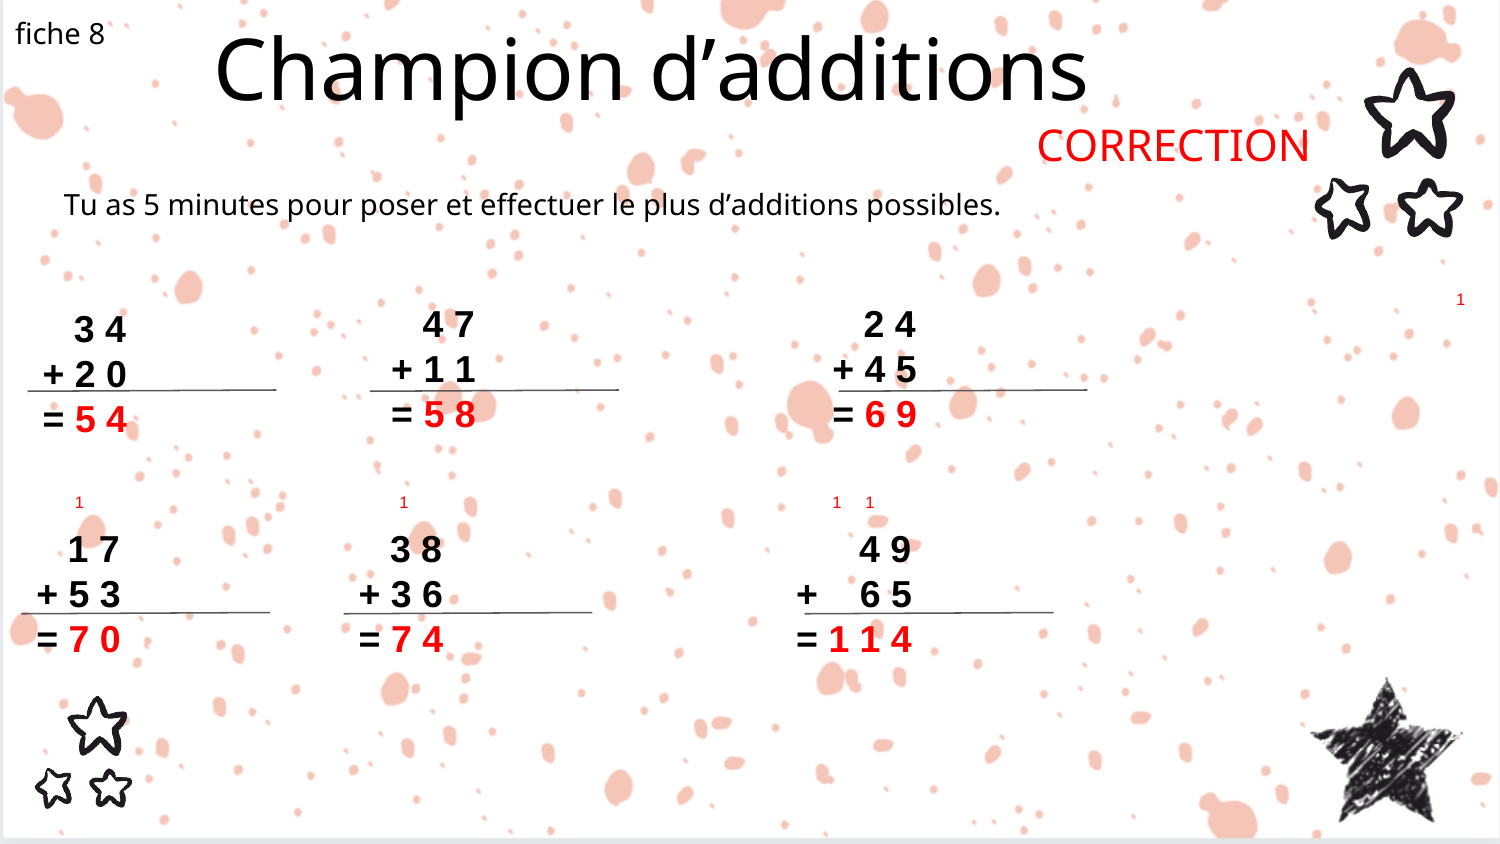

fiche 8
Champion d’additions
CORRECTION
Tu as 5 minutes pour poser et effectuer le plus d’additions possibles.
1
 4 7
+ 1 1
= 5 8
 2 4
+ 4 5
= 6 9
 3 4
+ 2 0
= 5 4
1
1
1
1
 1 7
+ 5 3
= 7 0
 3 8
+ 3 6
= 7 4
 4 9
+ 6 5
= 1 1 4